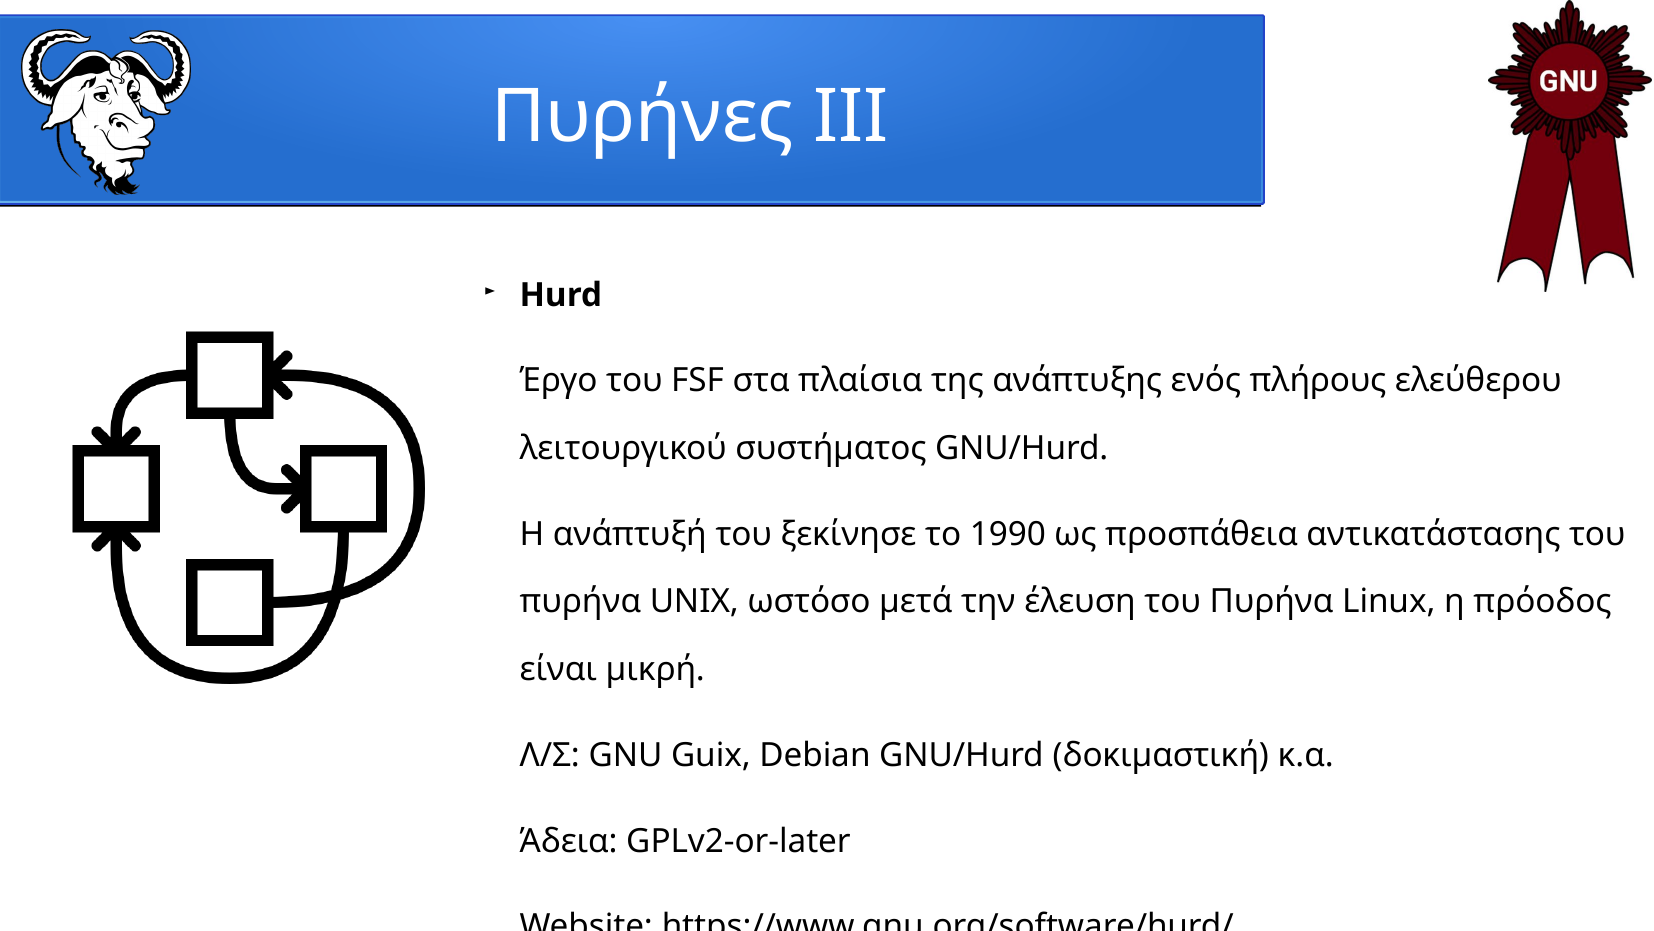

# Πυρήνες III
Hurd
Έργο του FSF στα πλαίσια της ανάπτυξης ενός πλήρους ελεύθερου λειτουργικού συστήματος GNU/Hurd.
Η ανάπτυξή του ξεκίνησε το 1990 ως προσπάθεια αντικατάστασης του πυρήνα UNIX, ωστόσο μετά την έλευση του Πυρήνα Linux, η πρόοδος είναι μικρή.
Λ/Σ: GNU Guix, Debian GNU/Hurd (δοκιμαστική) κ.α.
Άδεια: GPLv2-or-later
Website: https://www.gnu.org/software/hurd/